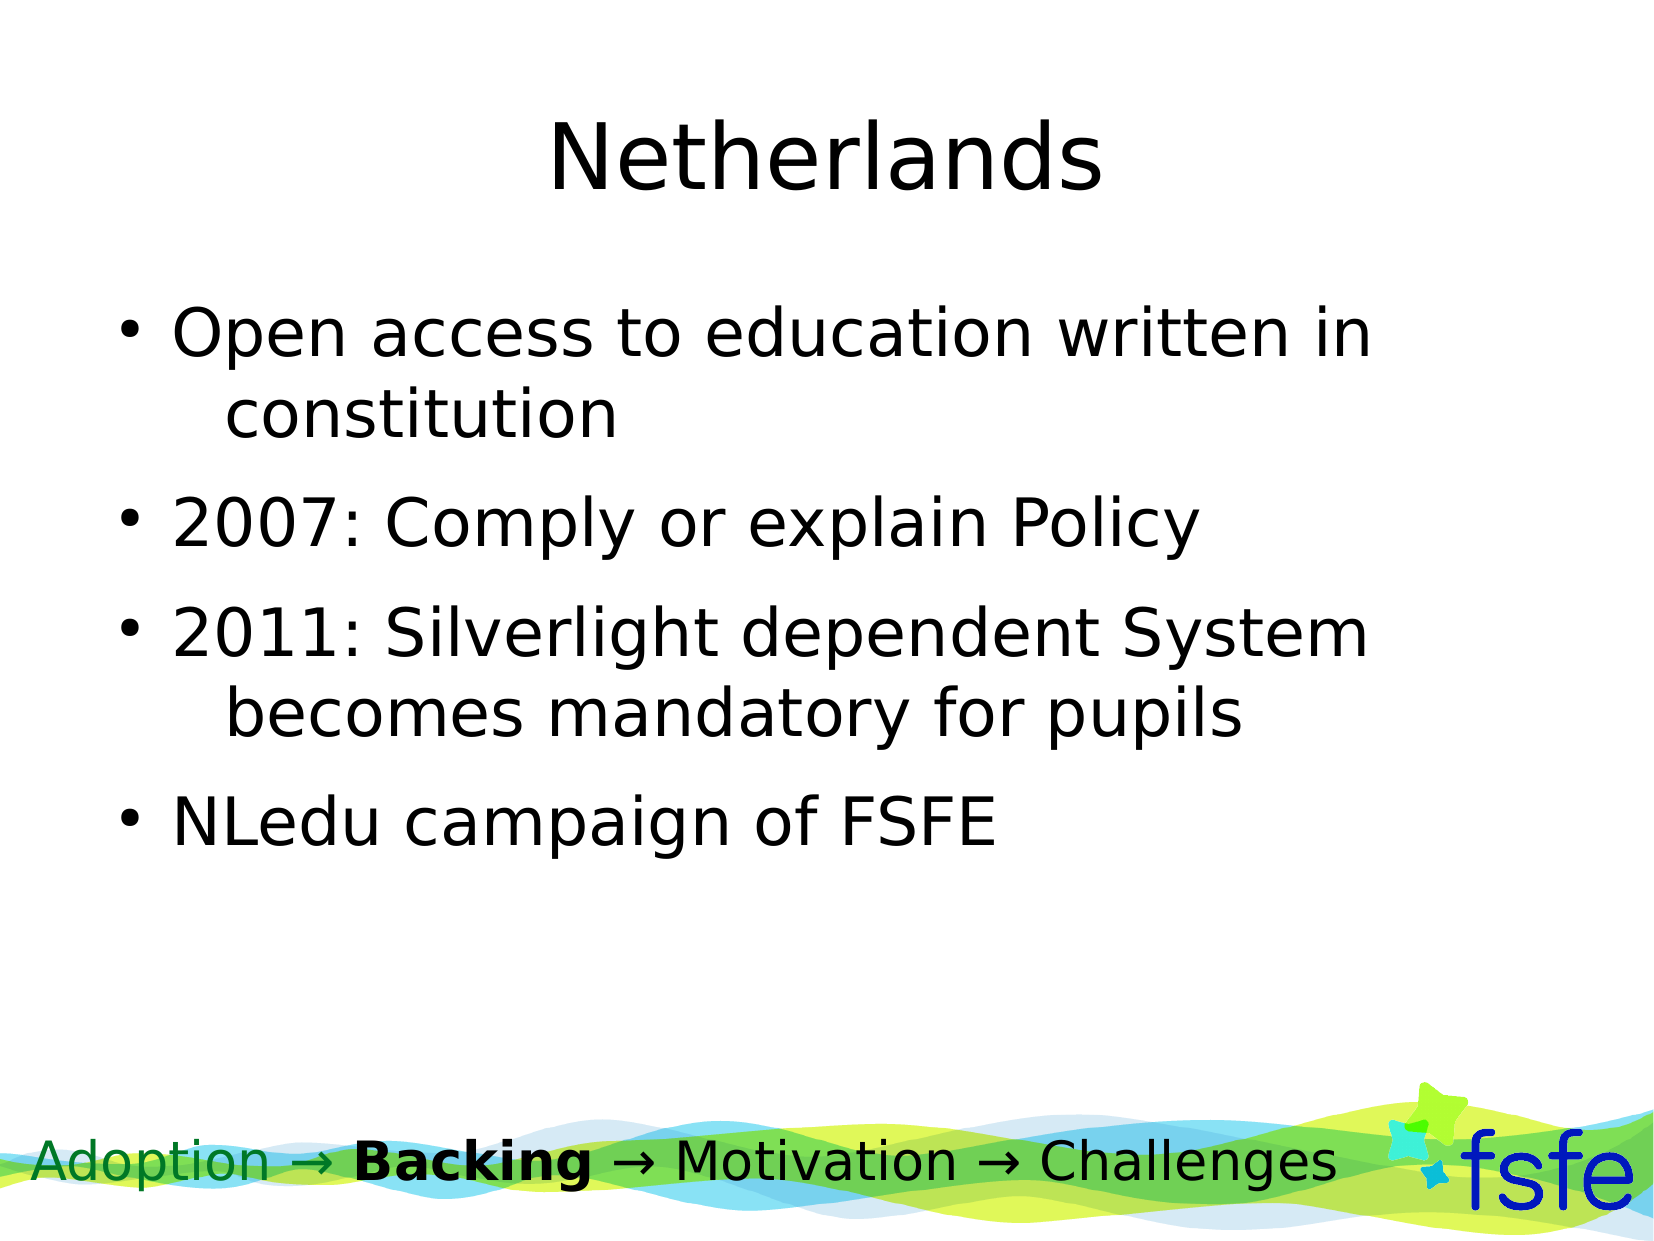

# Netherlands
Open access to education written in constitution
2007: Comply or explain Policy
2011: Silverlight dependent System becomes mandatory for pupils
NLedu campaign of FSFE
Adoption → Backing → Motivation → Challenges